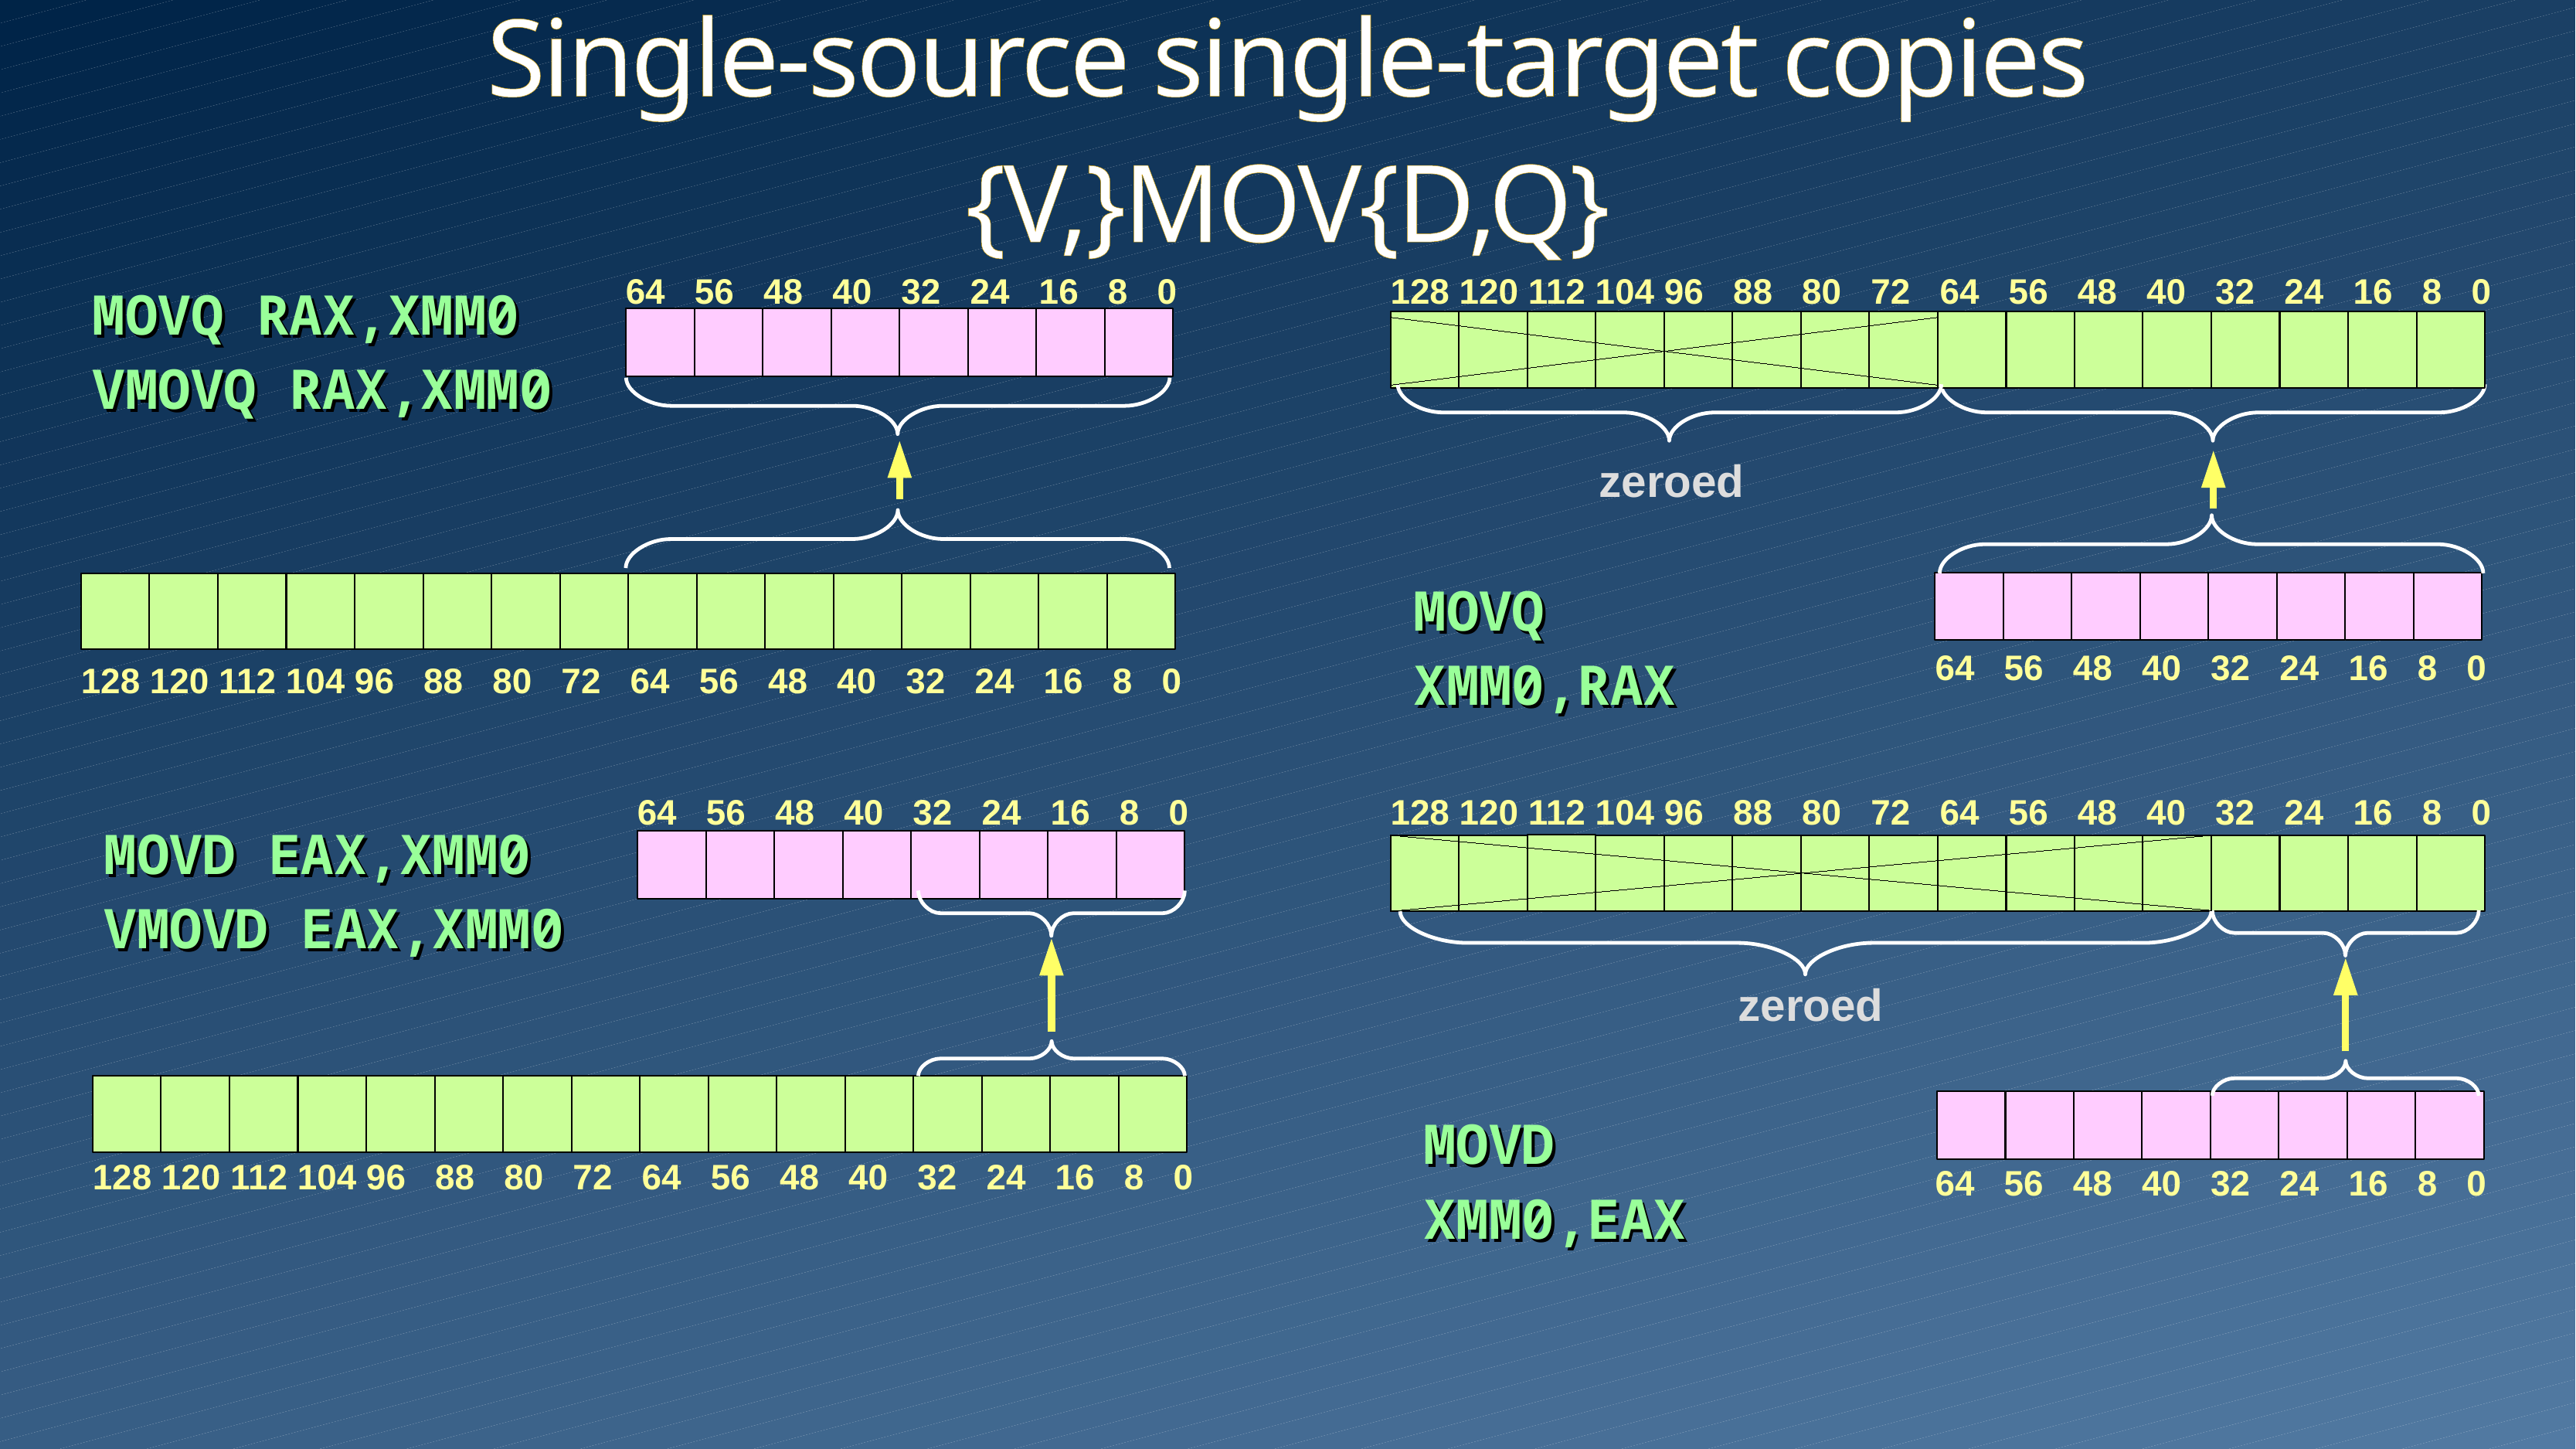

# Single-source single-target copies {V,}MOV{D,Q}
64 56 48 40 32 24 16 8 0
128 120 112 104 96 88 80 72 64 56 48 40 32 24 16 8 0
MOVQ RAX,XMM0
VMOVQ RAX,XMM0
zeroed
MOVQ XMM0,RAX
64 56 48 40 32 24 16 8 0
128 120 112 104 96 88 80 72 64 56 48 40 32 24 16 8 0
64 56 48 40 32 24 16 8 0
128 120 112 104 96 88 80 72 64 56 48 40 32 24 16 8 0
MOVD EAX,XMM0
VMOVD EAX,XMM0
zeroed
MOVD XMM0,EAX
128 120 112 104 96 88 80 72 64 56 48 40 32 24 16 8 0
64 56 48 40 32 24 16 8 0